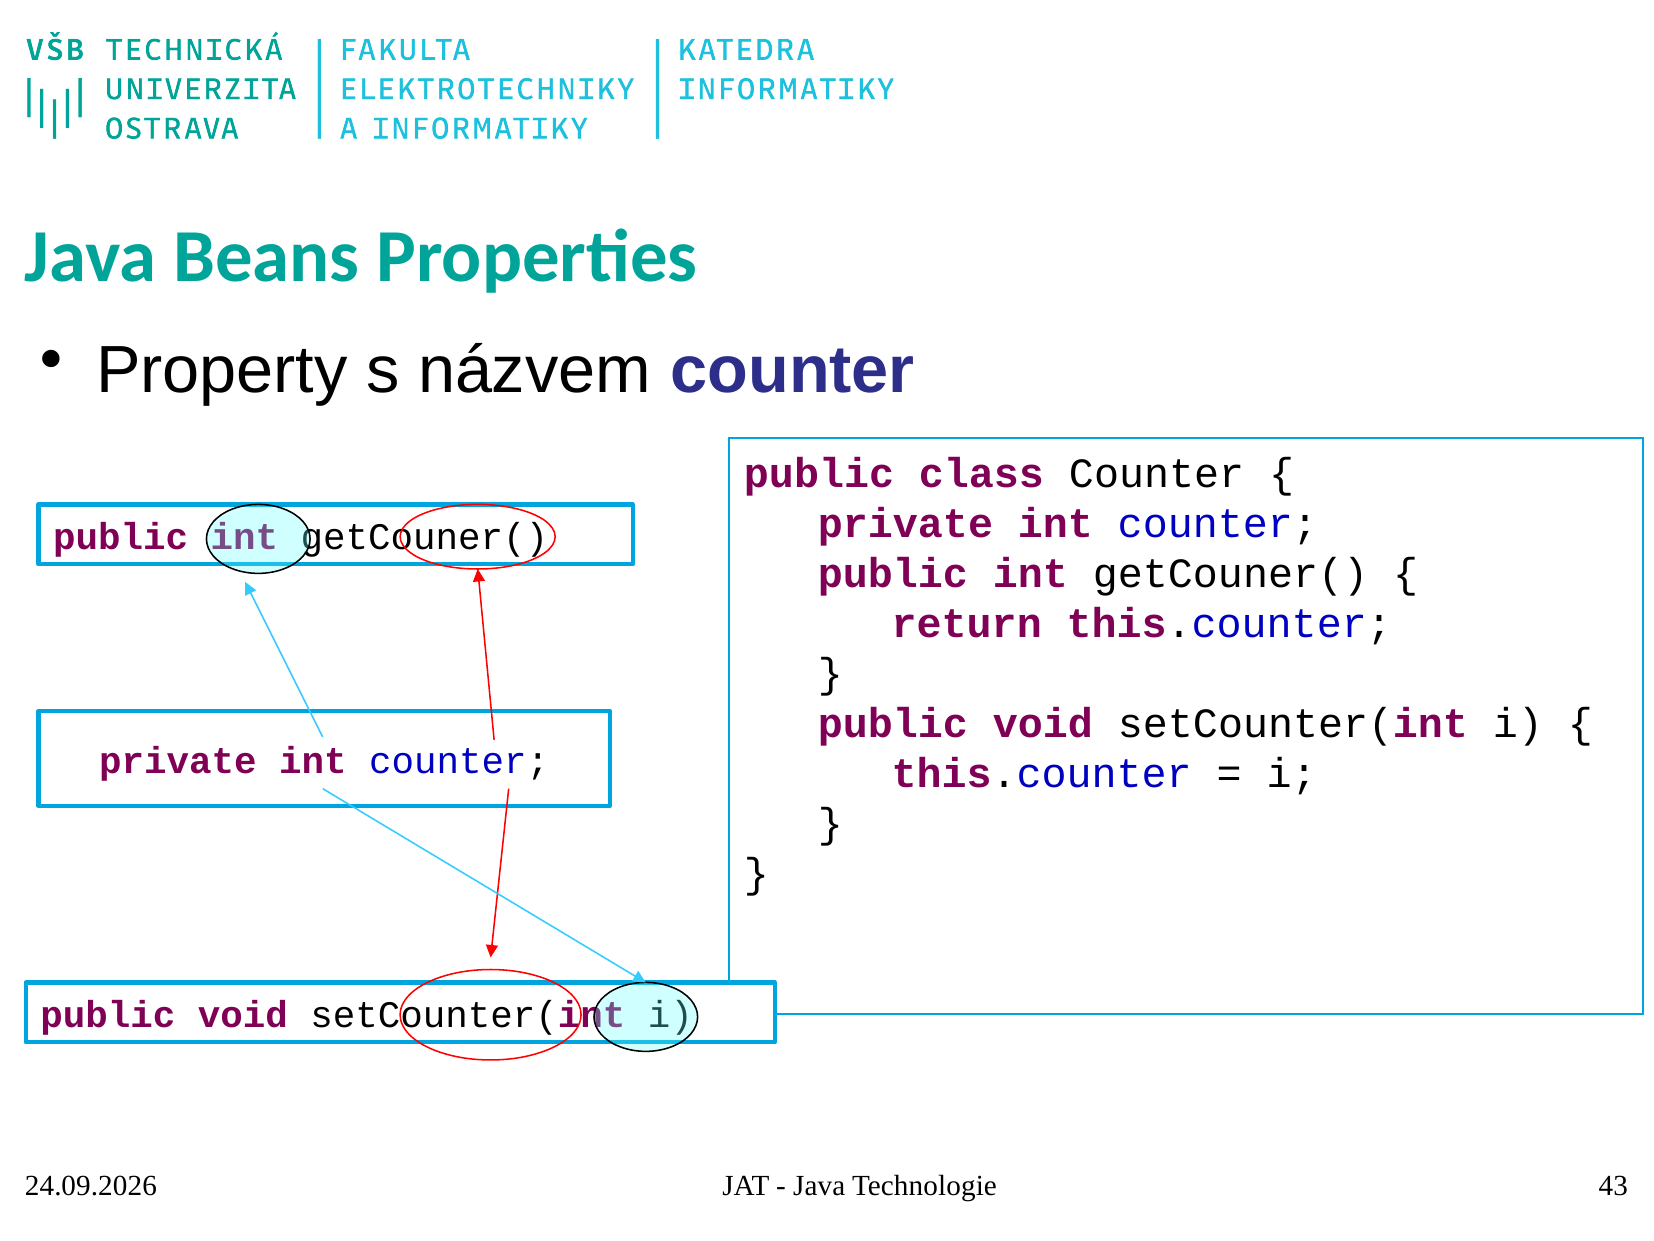

Java Beans Properties
# Property s názvem counter
public class Counter {
	private int counter;
	public int getCouner() {
		return this.counter;
	}
	public void setCounter(int i) {
		this.counter = i;
	}
}
public int getCouner()
private int counter;
public void setCounter(int i)
JAT - Java Technologie
43